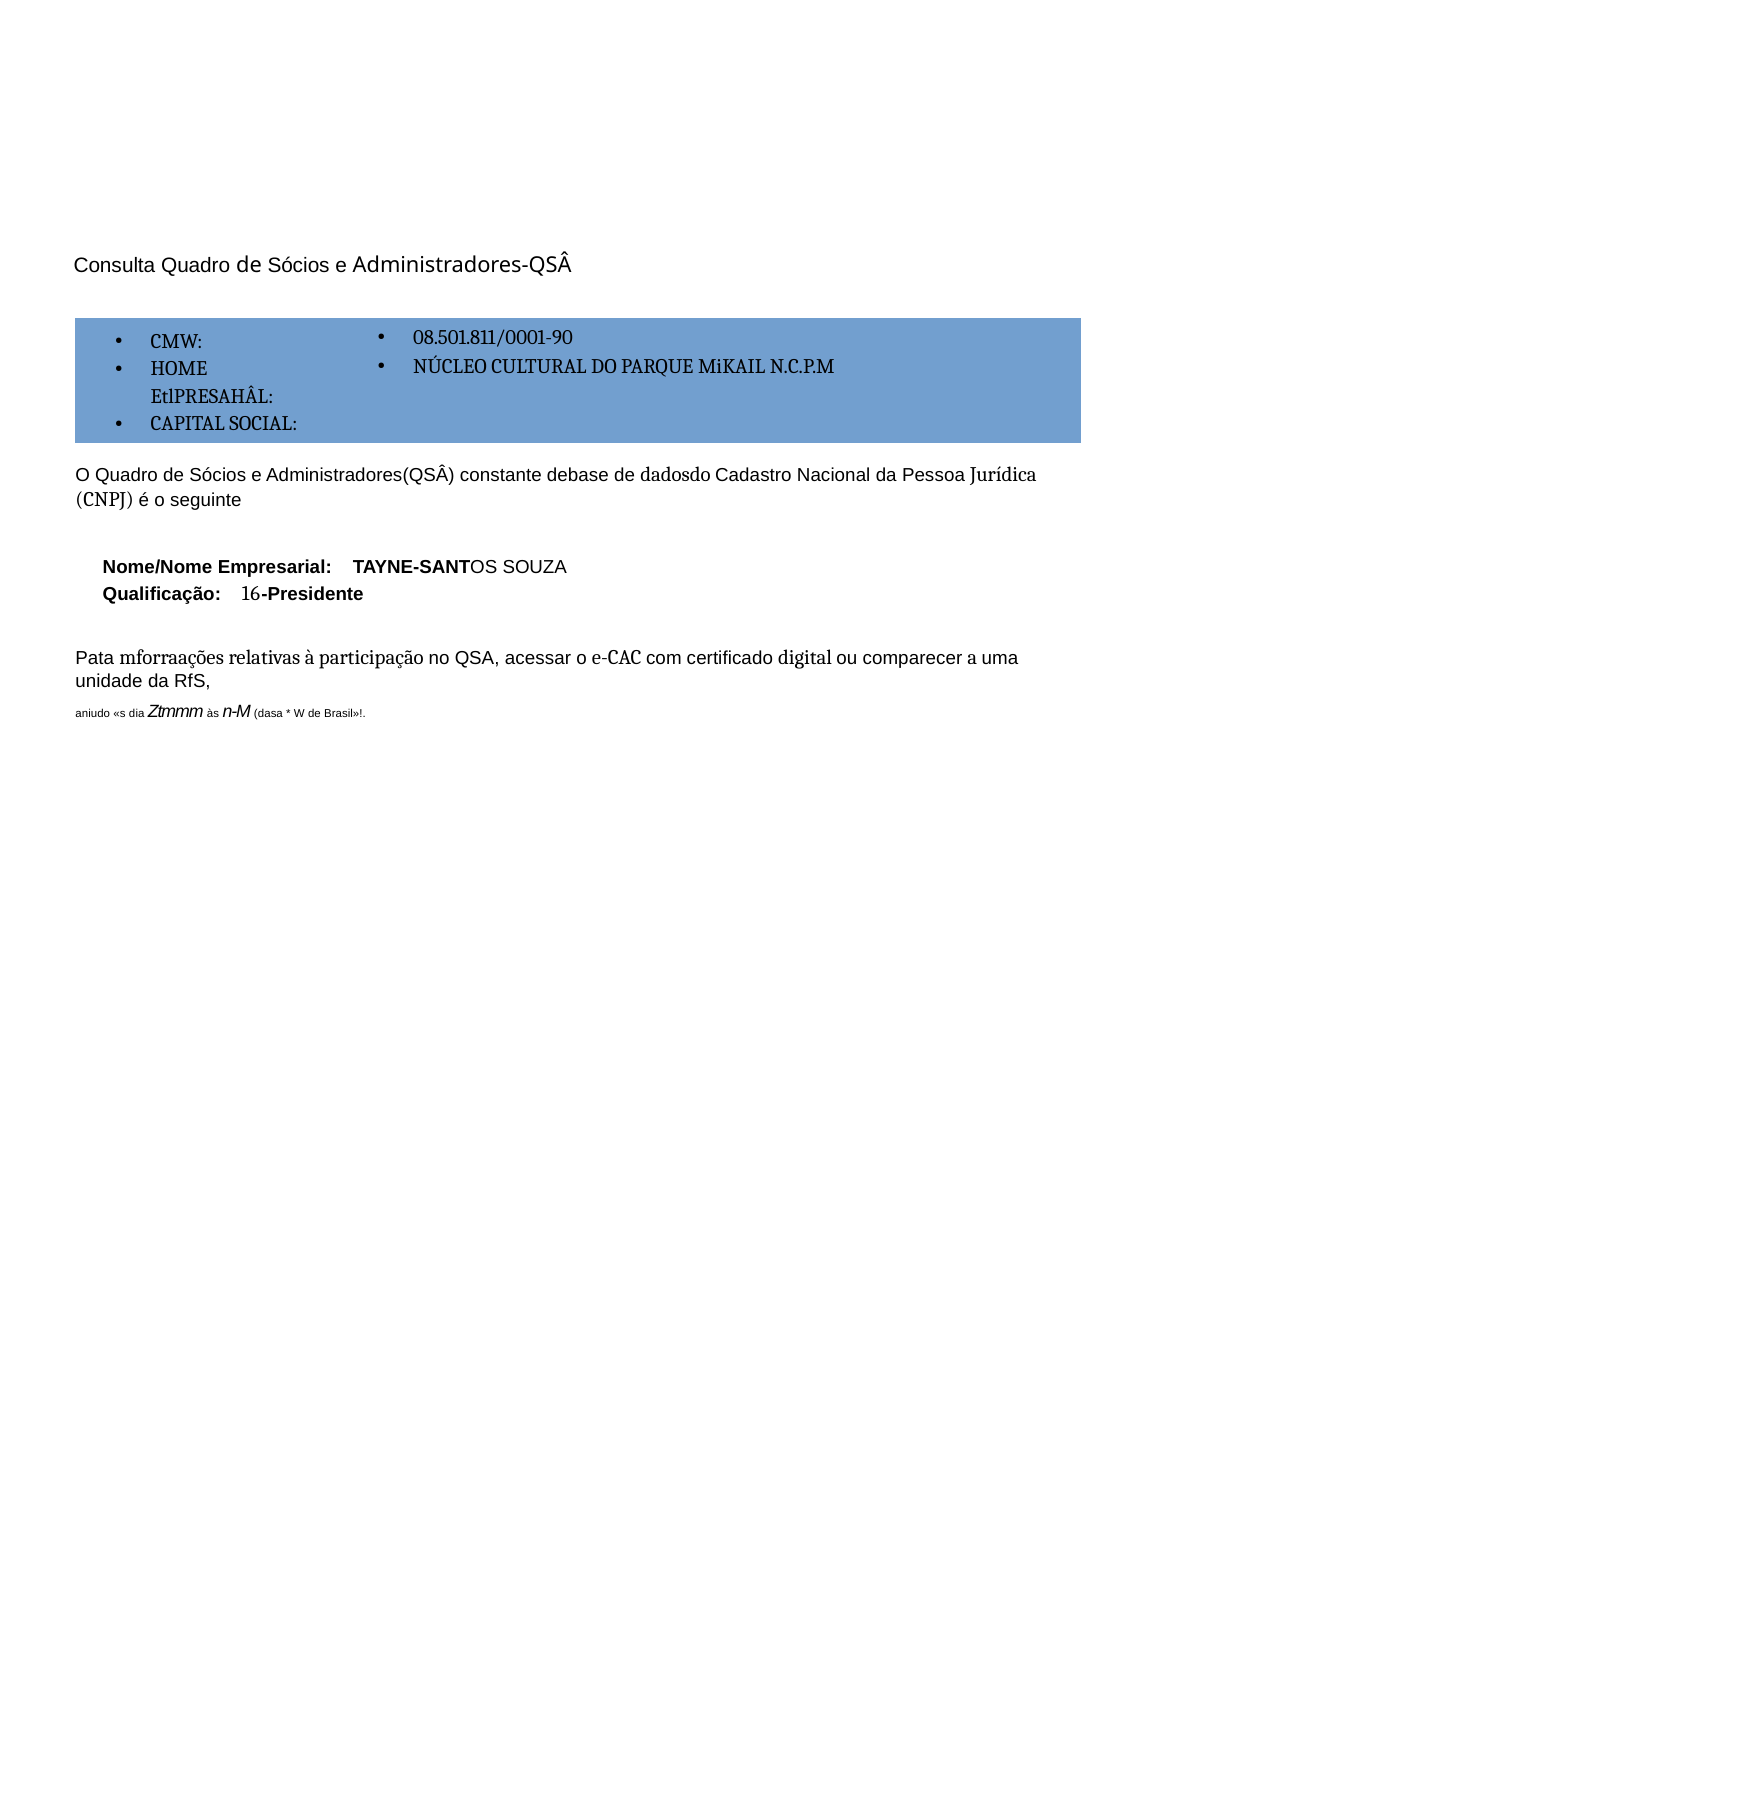

Consulta Quadro de Sócios e Administradores-QSÂ
| CMW: HOME EtlPRESAHÂL: CAPITAL SOCIAL: | 08.501.811/0001-90 NÚCLEO CULTURAL DO PARQUE MiKAIL N.C.P.M |
| --- | --- |
O Quadro de Sócios e Administradores(QSÂ) constante debase de dadosdo Cadastro Nacional da Pessoa Jurídica (CNPJ) é o seguinte
Nome/Nome Empresarial: TAYNE-SANTOS SOUZA
Qualificação: 16-Presidente
Pata mforraações relativas à participação no QSA, acessar o e-CAC com certificado digital ou comparecer a uma unidade da RfS,
aniudo «s dia Ztmmm às n-M (dasa * W de Brasil»!.